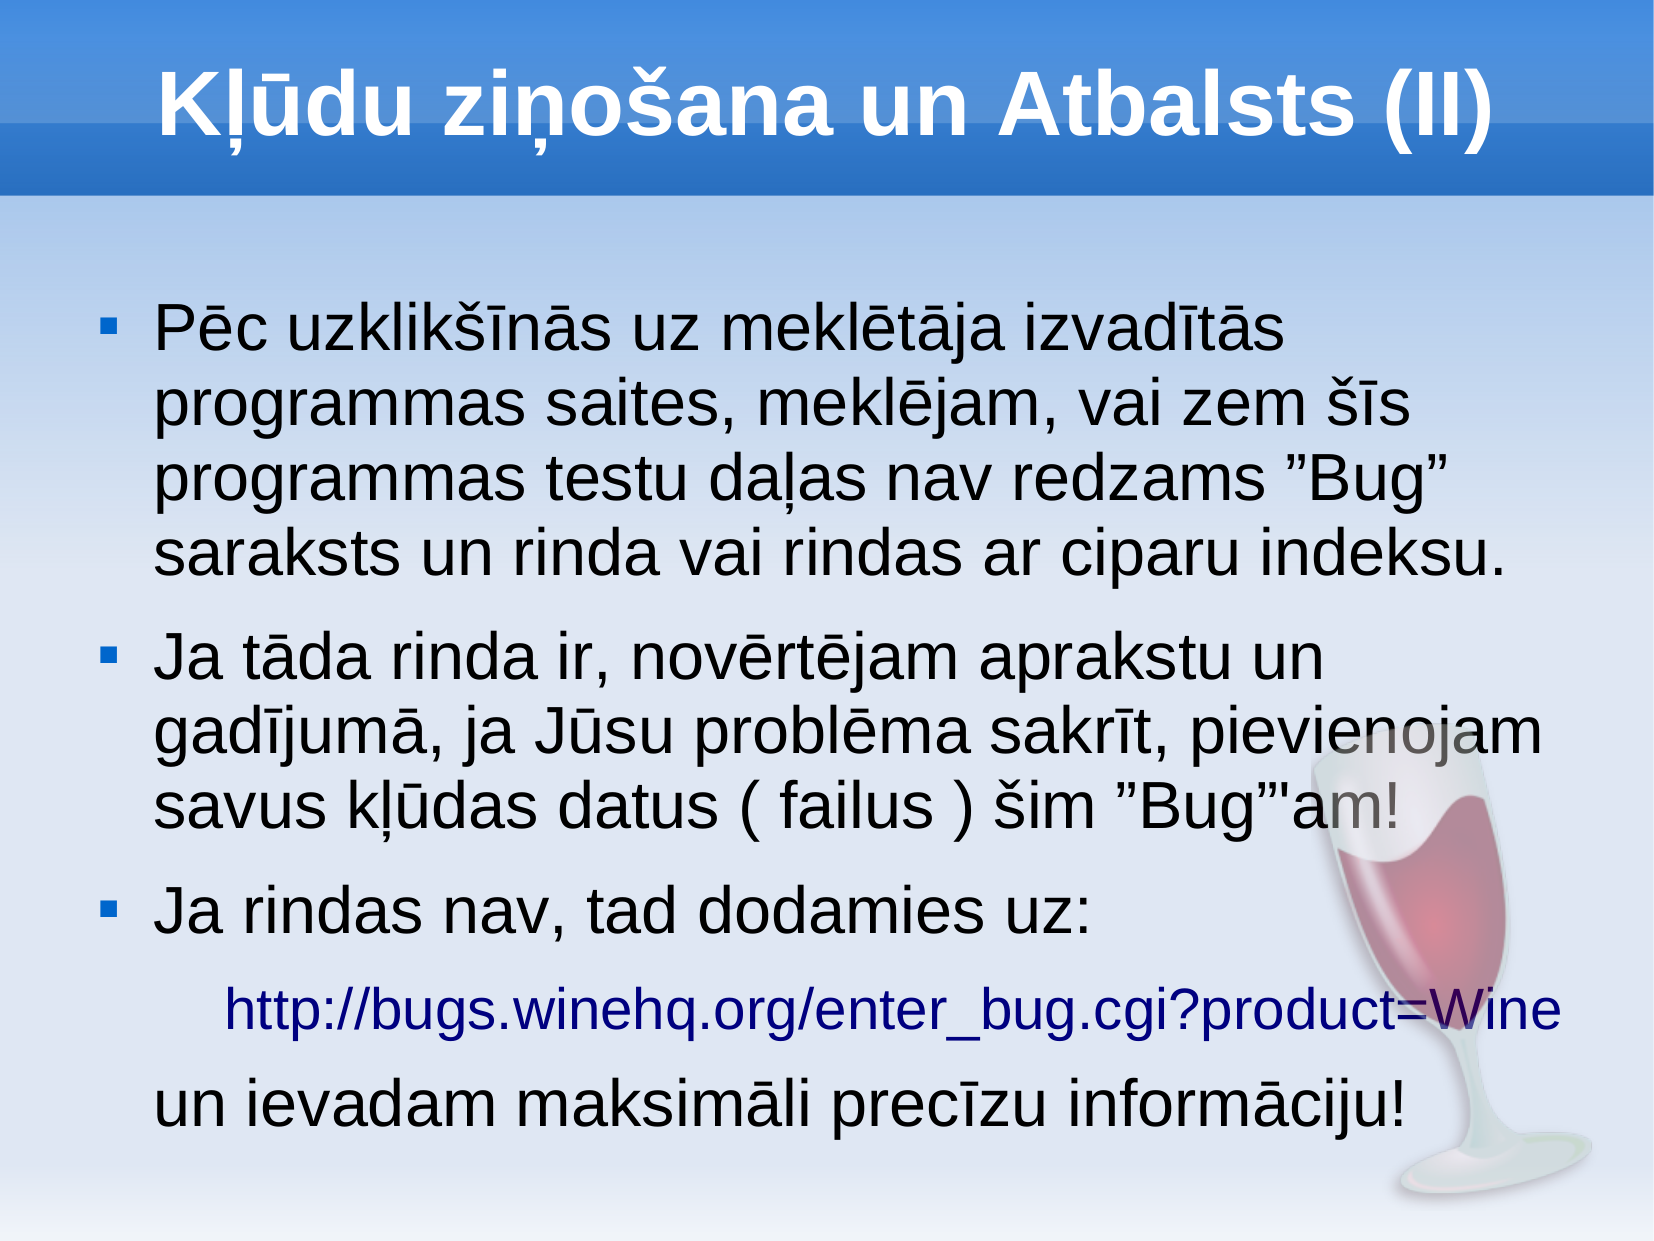

# Kļūdu ziņošana un Atbalsts (II)
Pēc uzklikšīnās uz meklētāja izvadītās programmas saites, meklējam, vai zem šīs programmas testu daļas nav redzams ”Bug” saraksts un rinda vai rindas ar ciparu indeksu.
Ja tāda rinda ir, novērtējam aprakstu un gadījumā, ja Jūsu problēma sakrīt, pievienojam savus kļūdas datus ( failus ) šim ”Bug”'am!
Ja rindas nav, tad dodamies uz:
http://bugs.winehq.org/enter_bug.cgi?product=Wine
un ievadam maksimāli precīzu informāciju!